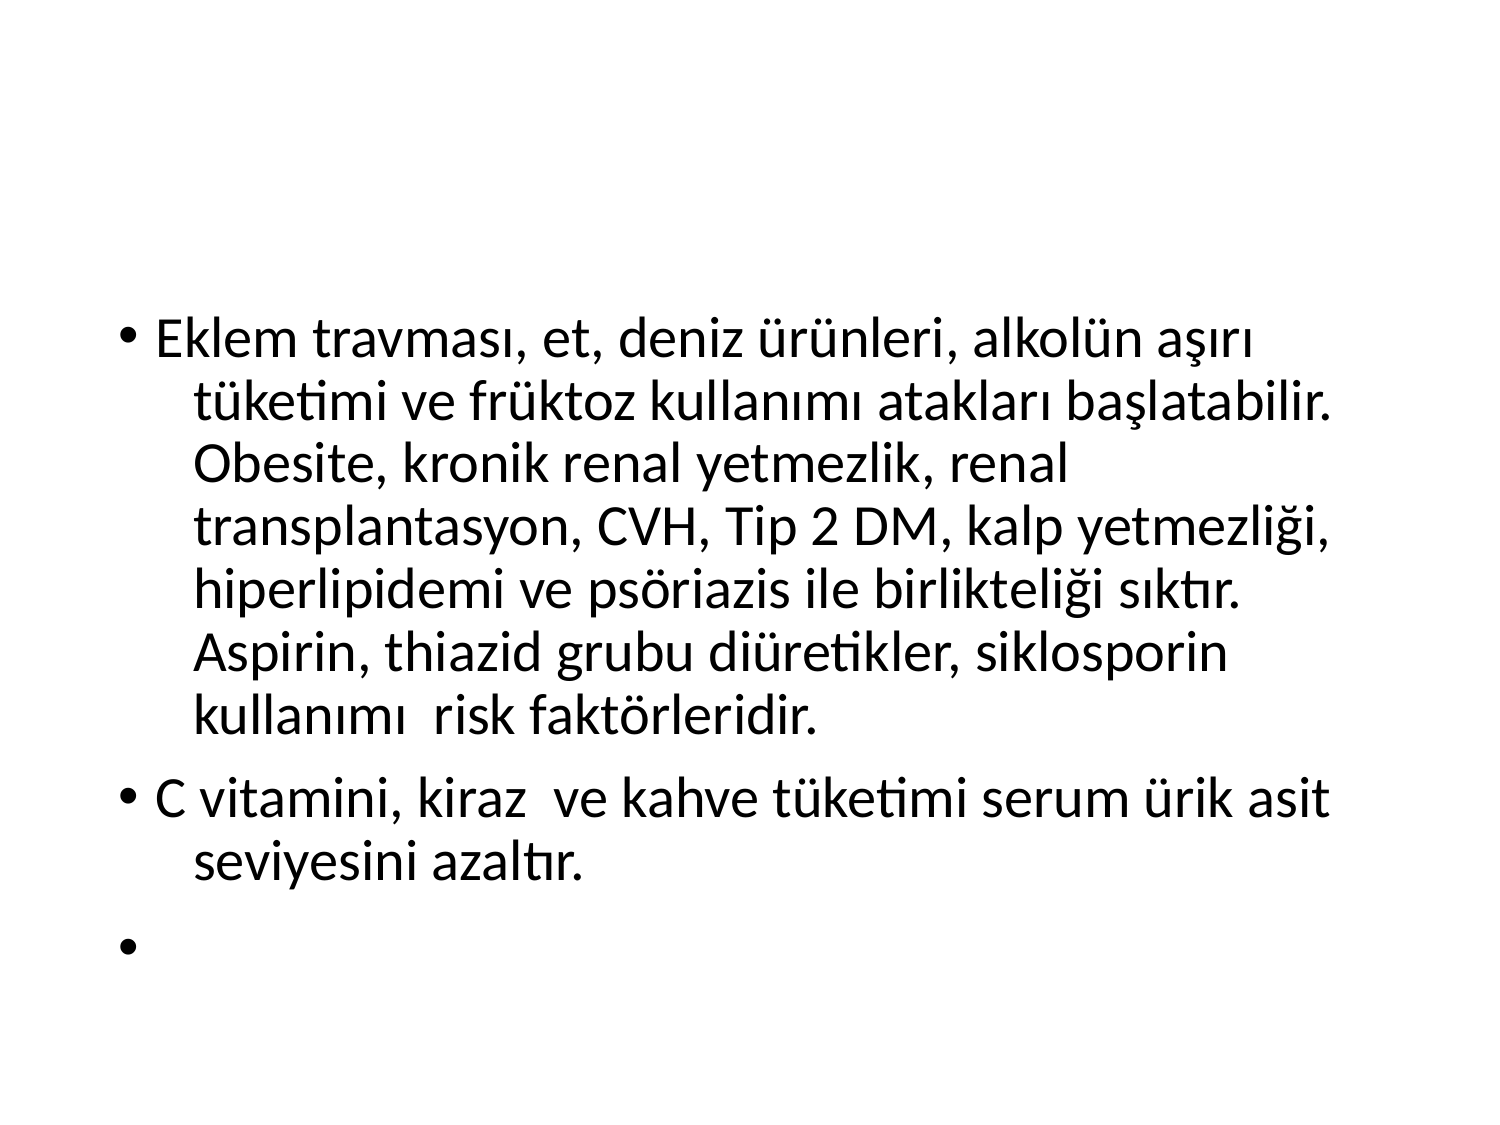

#
Eklem travması, et, deniz ürünleri, alkolün aşırı tüketimi ve früktoz kullanımı atakları başlatabilir. Obesite, kronik renal yetmezlik, renal transplantasyon, CVH, Tip 2 DM, kalp yetmezliği, hiperlipidemi ve psöriazis ile birlikteliği sıktır. Aspirin, thiazid grubu diüretikler, siklosporin kullanımı risk faktörleridir.
C vitamini, kiraz ve kahve tüketimi serum ürik asit seviyesini azaltır.